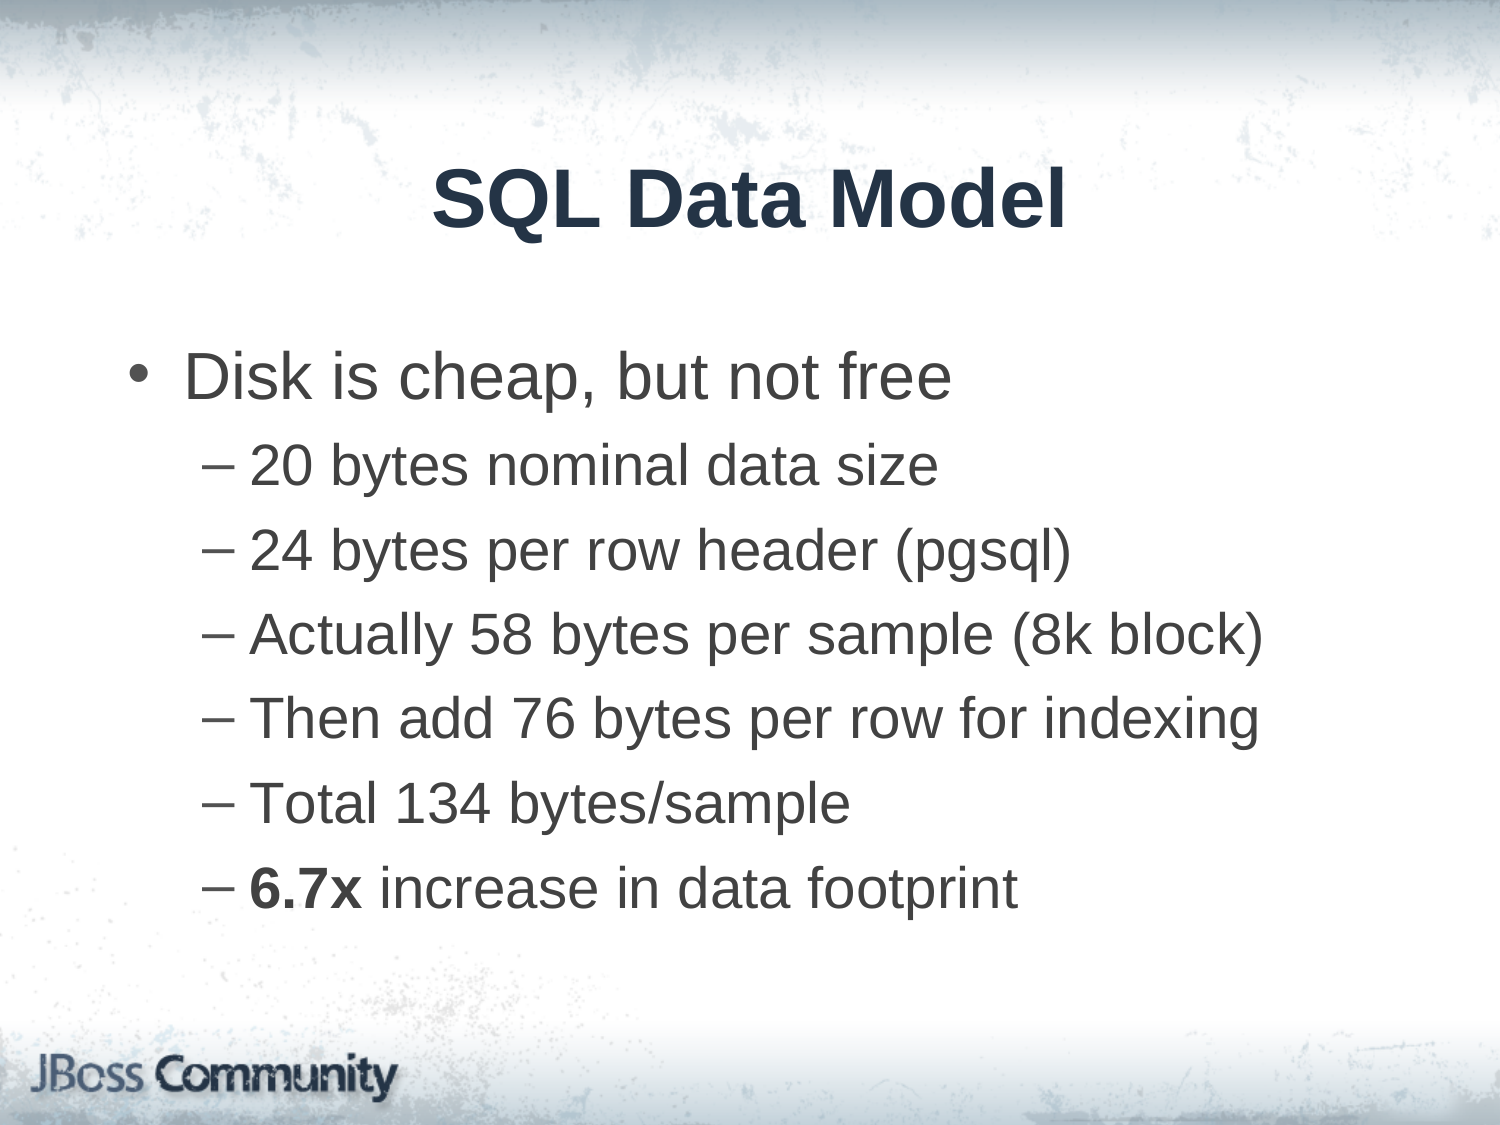

# SQL Data Model
Disk is cheap, but not free
20 bytes nominal data size
24 bytes per row header (pgsql)
Actually 58 bytes per sample (8k block)
Then add 76 bytes per row for indexing
Total 134 bytes/sample
6.7x increase in data footprint